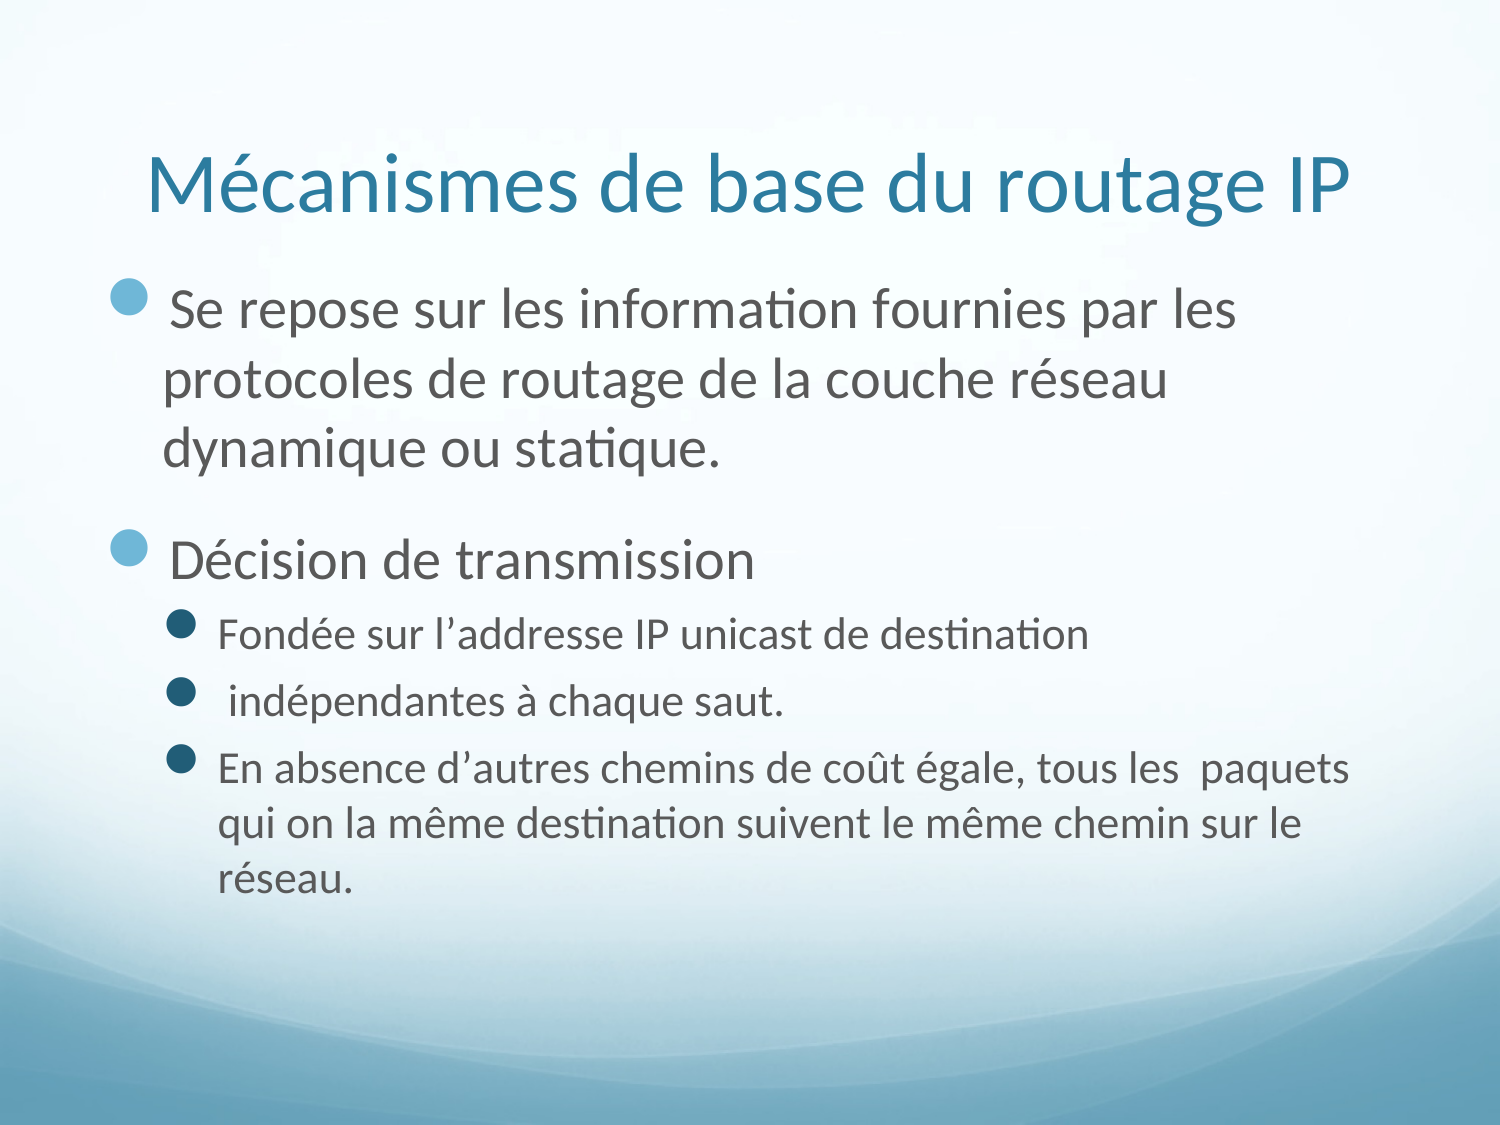

# Mécanismes de base du routage IP
Se repose sur les information fournies par les protocoles de routage de la couche réseau dynamique ou statique.
Décision de transmission
Fondée sur l’addresse IP unicast de destination
 indépendantes à chaque saut.
En absence d’autres chemins de coût égale, tous les paquets qui on la même destination suivent le même chemin sur le réseau.